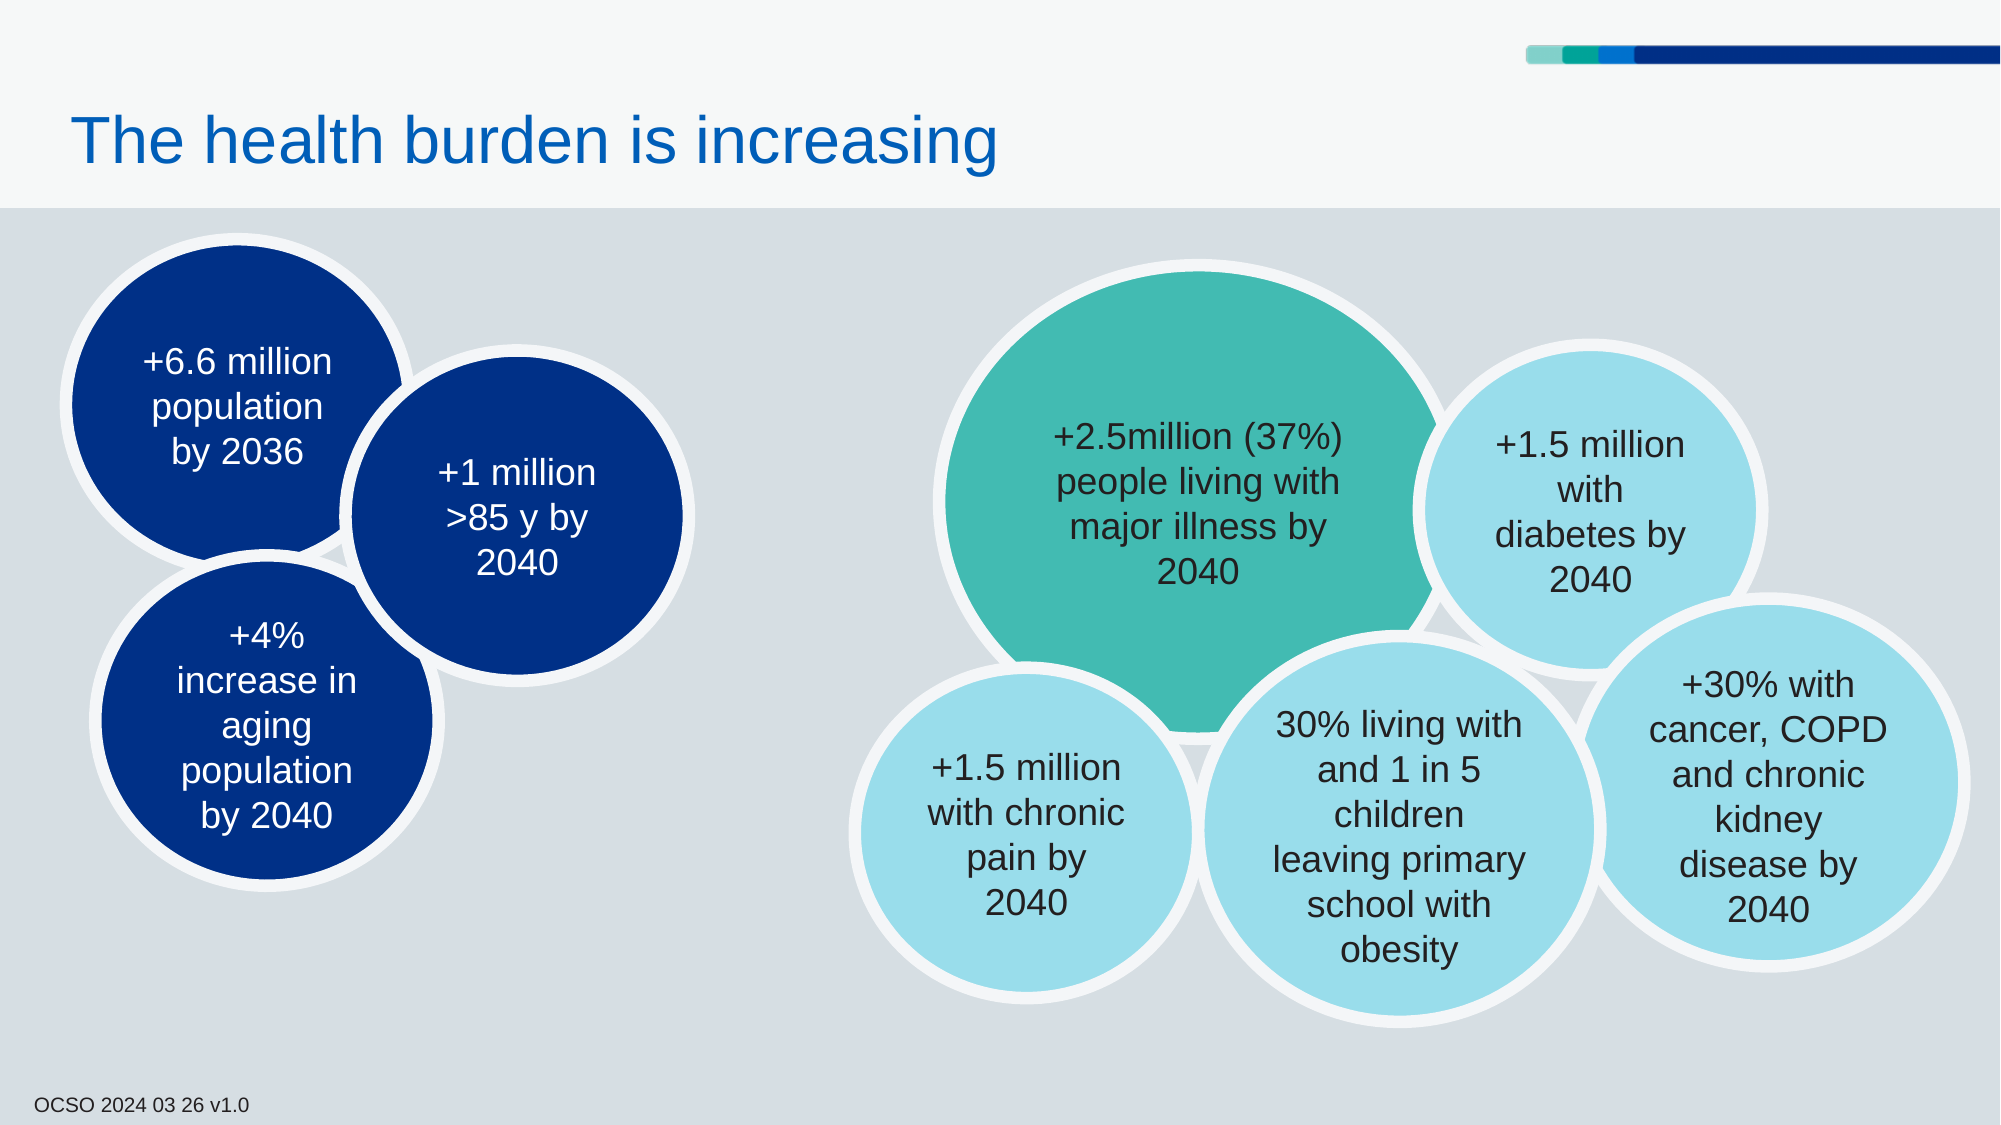

# The health burden is increasing
+6.6 million population by 2036
+2.5million (37%) people living with major illness by 2040
+1.5 million with diabetes by 2040
+1 million >85 y by 2040
+4% increase in aging population by 2040
+30% with cancer, COPD and chronic kidney disease by 2040
30% living with and 1 in 5 children leaving primary school with obesity
+1.5 million with chronic pain by 2040
OCSO 2024 03 26 v1.0